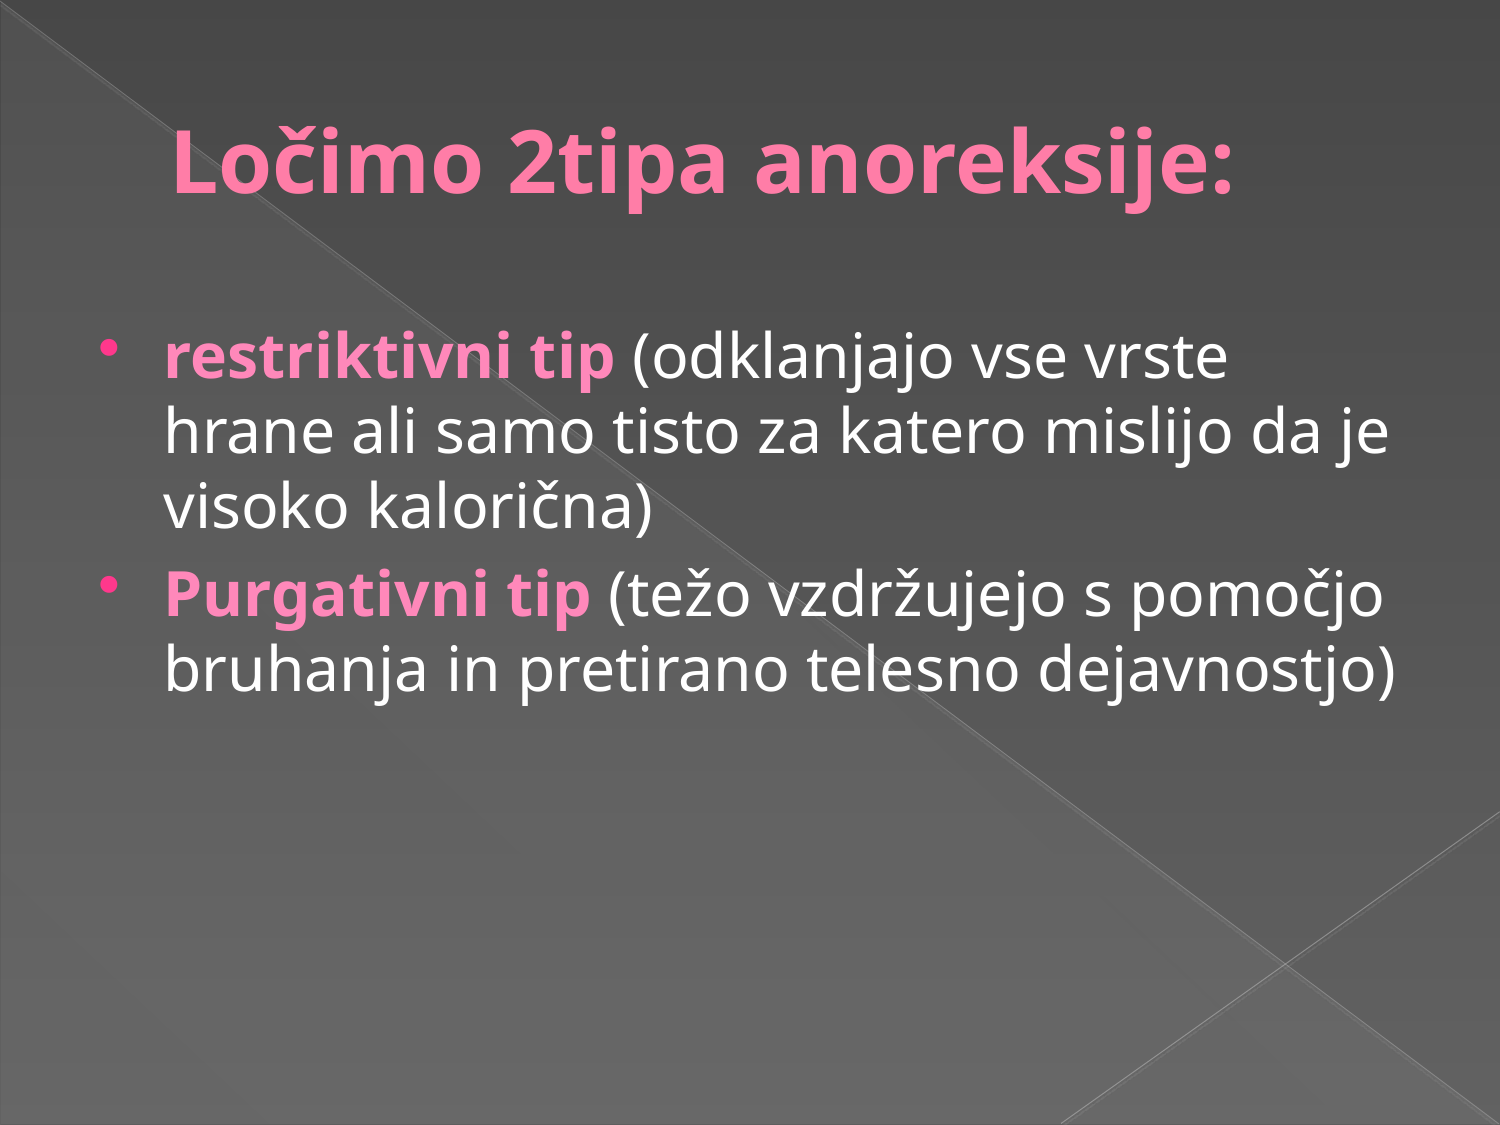

# Ločimo 2tipa anoreksije:
restriktivni tip (odklanjajo vse vrste hrane ali samo tisto za katero mislijo da je visoko kalorična)
Purgativni tip (težo vzdržujejo s pomočjo bruhanja in pretirano telesno dejavnostjo)